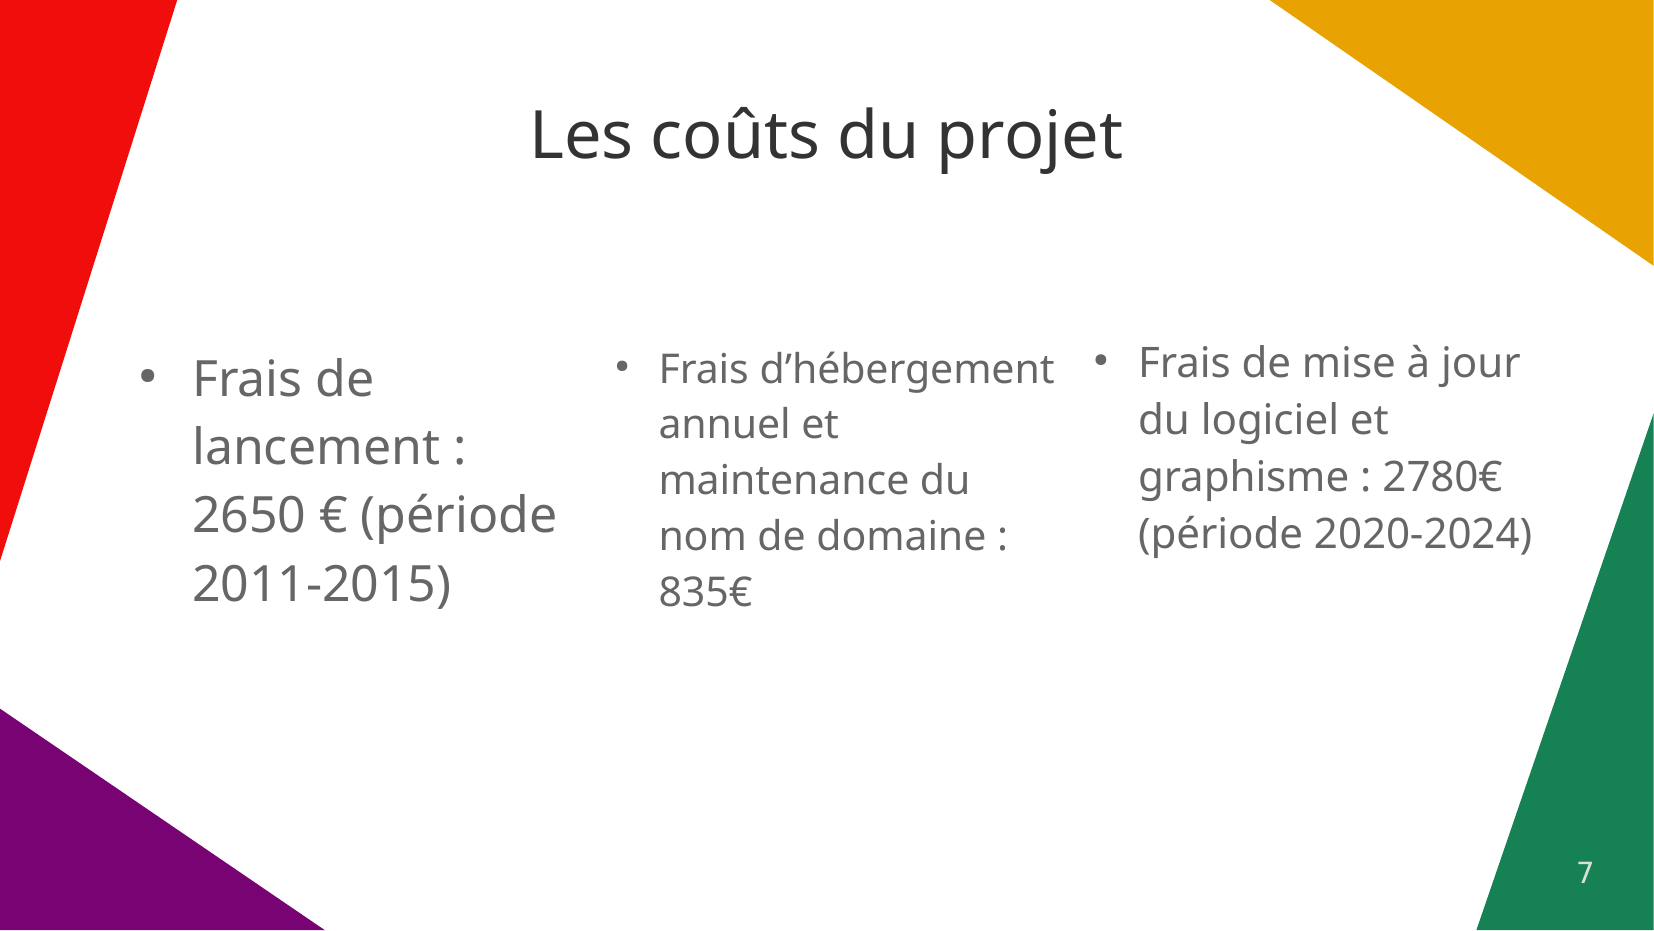

# Les coûts du projet
Frais de mise à jour du logiciel et graphisme : 2780€ (période 2020-2024)
Frais d’hébergement annuel et maintenance du nom de domaine : 835€
Frais de lancement : 2650 € (période 2011-2015)
7